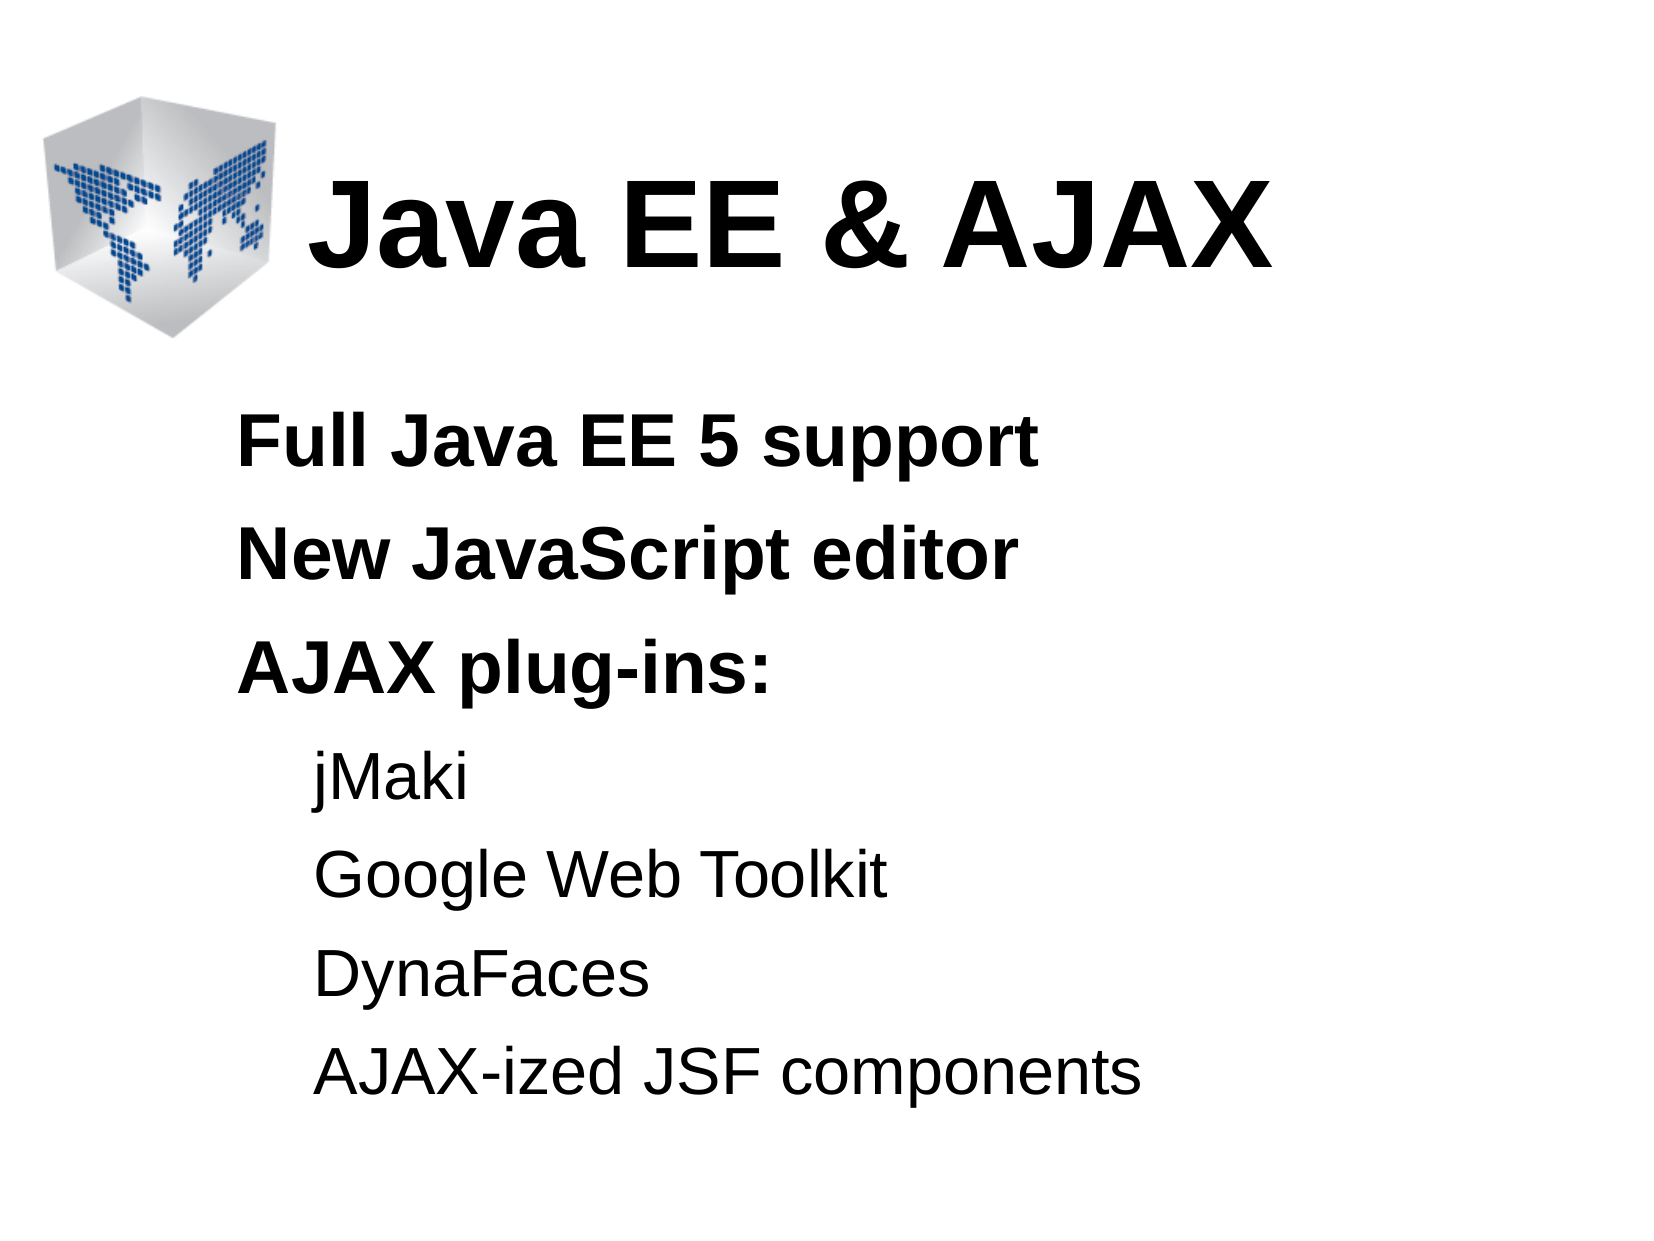

# Java EE & AJAX
Full Java EE 5 support
New JavaScript editor
AJAX plug-ins:
jMaki
Google Web Toolkit
DynaFaces
AJAX-ized JSF components